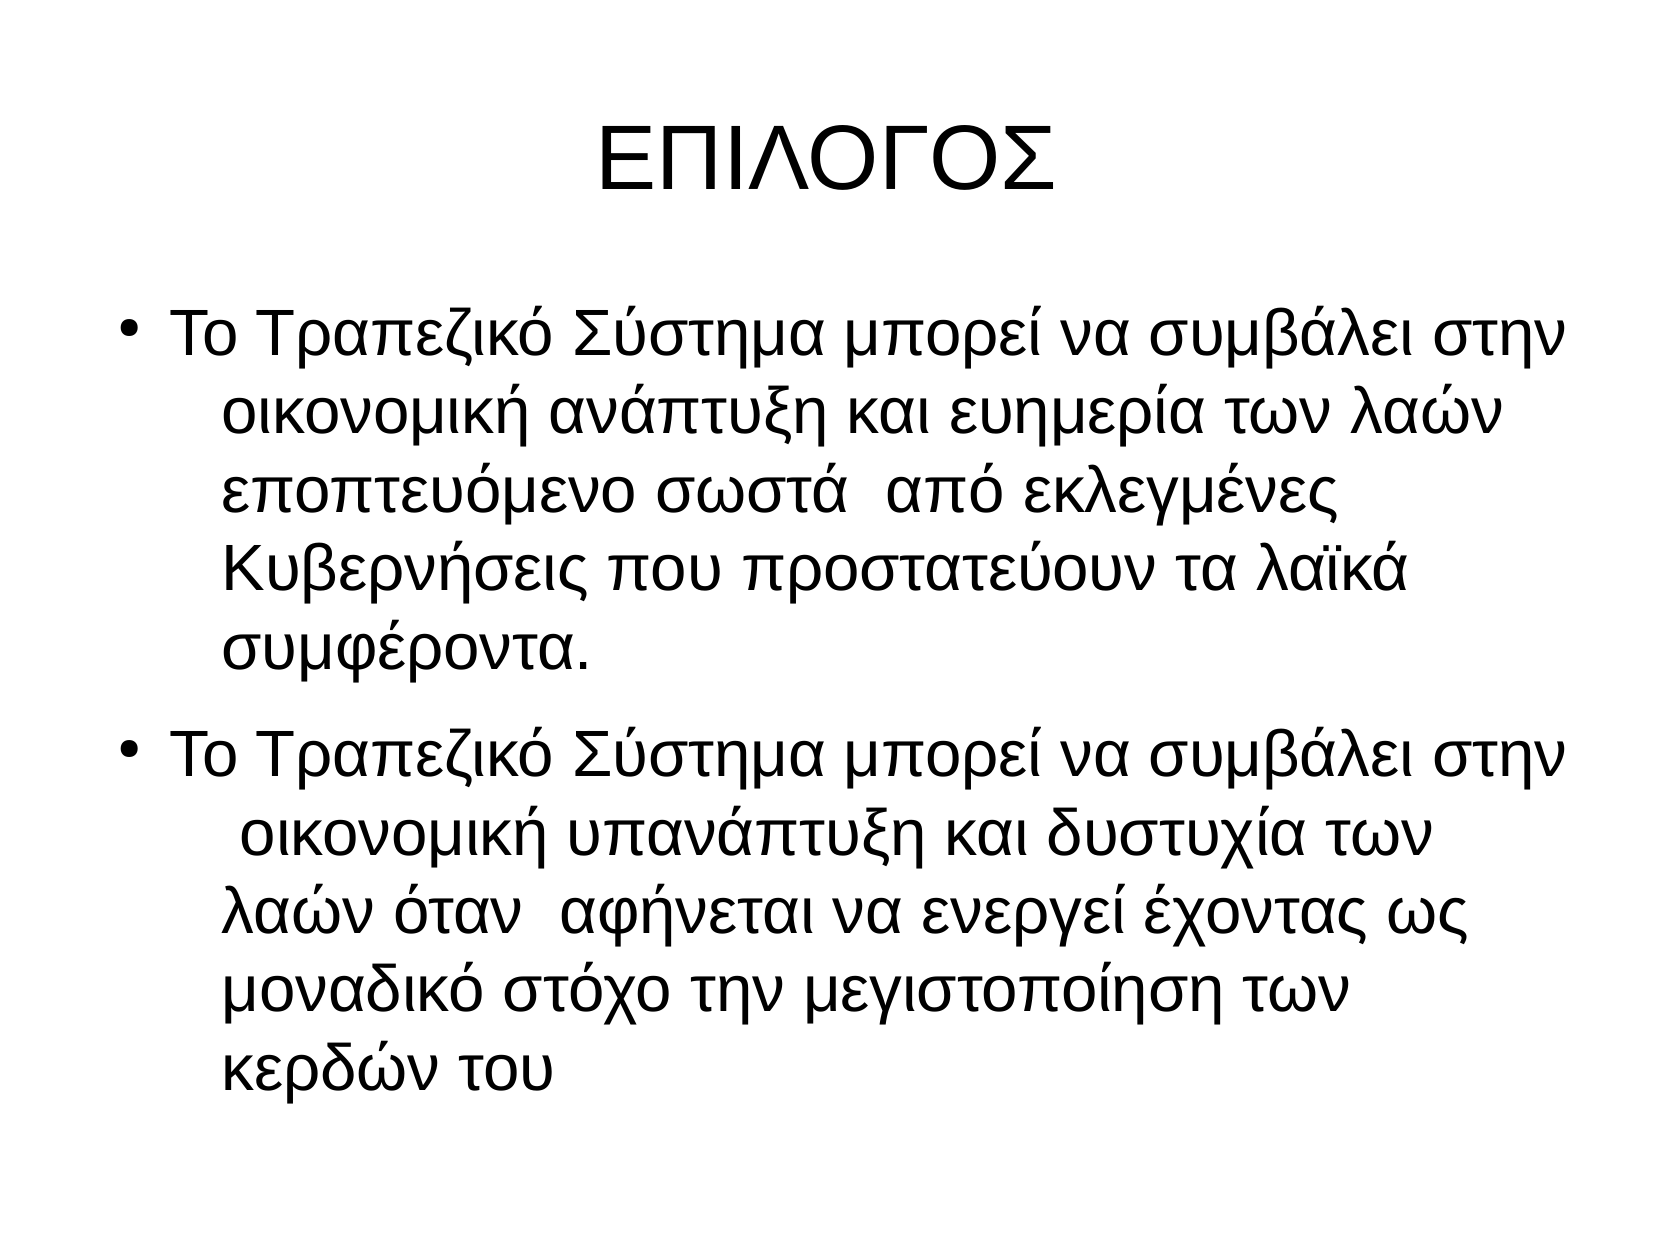

# ΕΠΙΛΟΓΟΣ
Το Τραπεζικό Σύστημα μπορεί να συμβάλει στην οικονομική ανάπτυξη και ευημερία των λαών εποπτευόμενο σωστά από εκλεγμένες Κυβερνήσεις που προστατεύουν τα λαϊκά συμφέροντα.
Το Τραπεζικό Σύστημα μπορεί να συμβάλει στην οικονομική υπανάπτυξη και δυστυχία των λαών όταν αφήνεται να ενεργεί έχοντας ως μοναδικό στόχο την μεγιστοποίηση των κερδών του